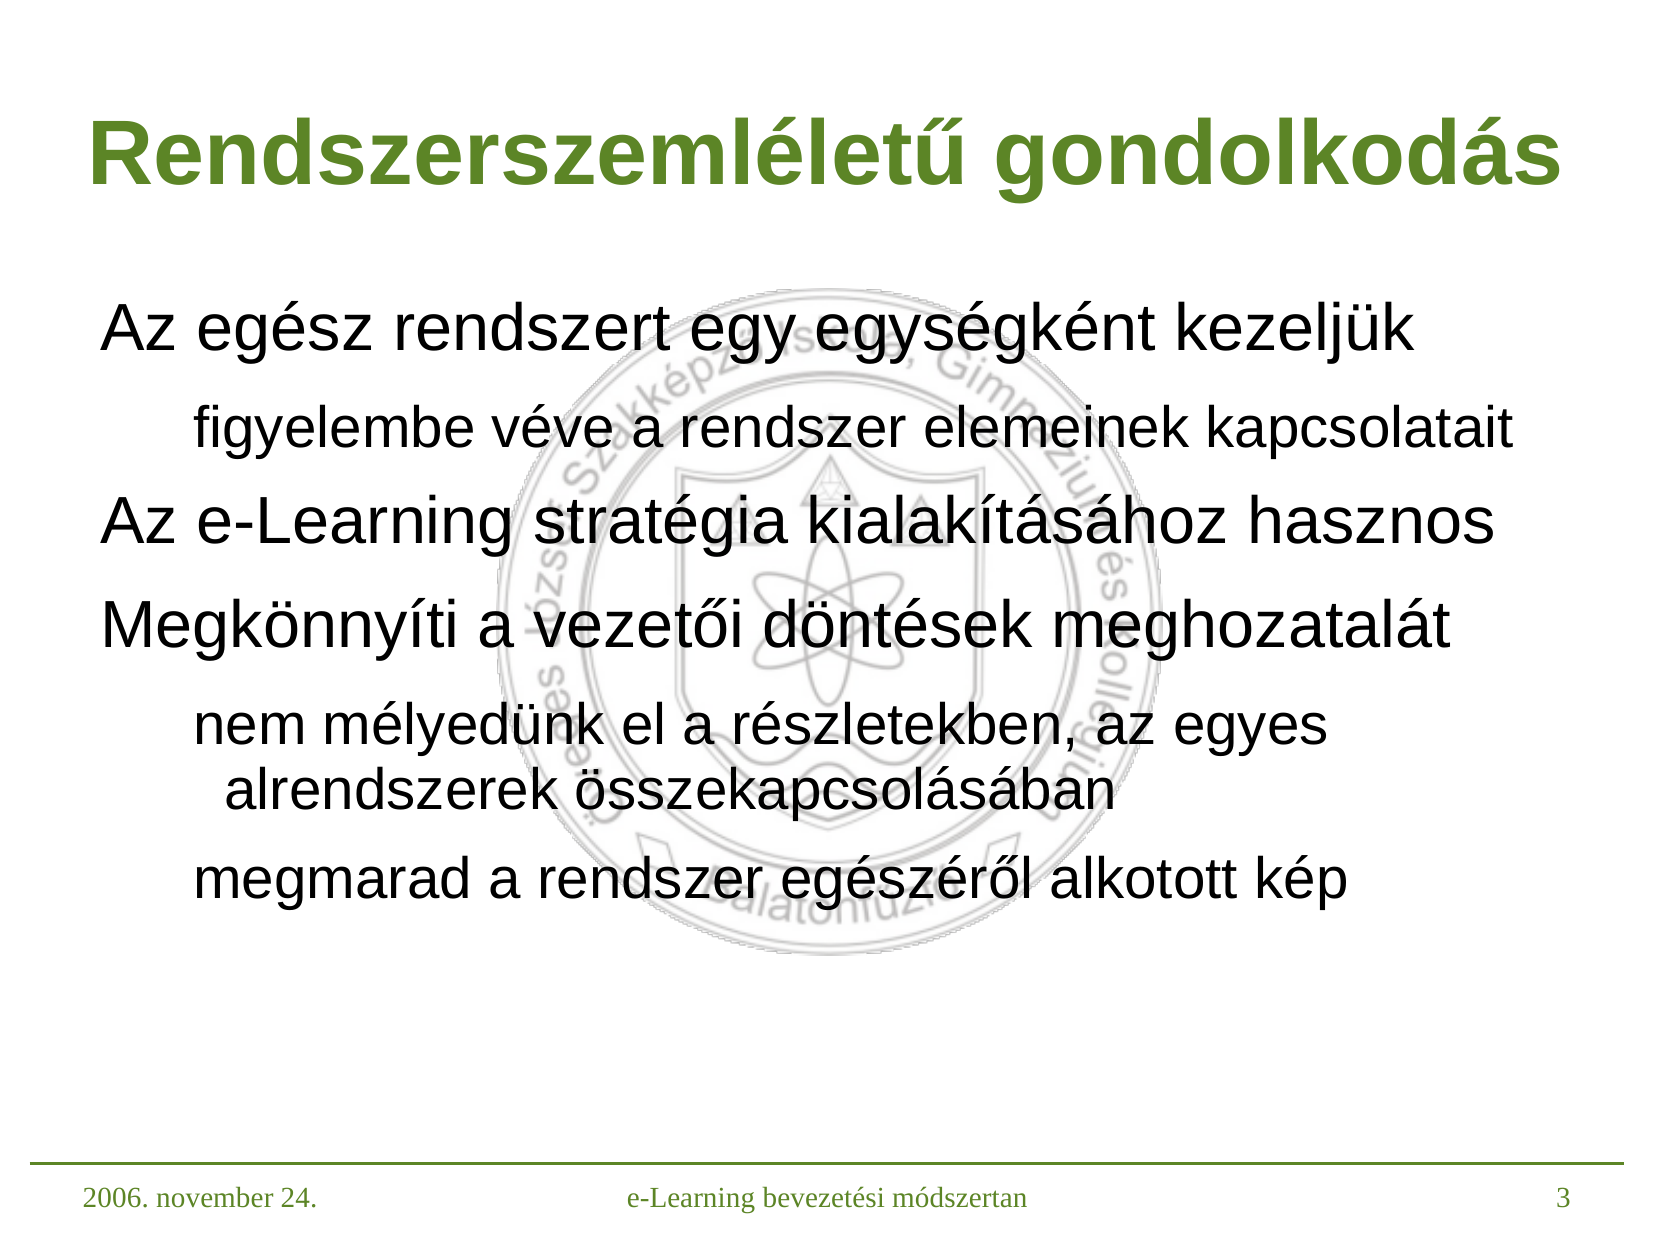

# Rendszerszemléletű gondolkodás
Az egész rendszert egy egységként kezeljük
 figyelembe véve a rendszer elemeinek kapcsolatait
Az e-Learning stratégia kialakításához hasznos
Megkönnyíti a vezetői döntések meghozatalát
 nem mélyedünk el a részletekben, az egyes alrendszerek összekapcsolásában
 megmarad a rendszer egészéről alkotott kép
2006. november 24.
e-Learning bevezetési módszertan
3